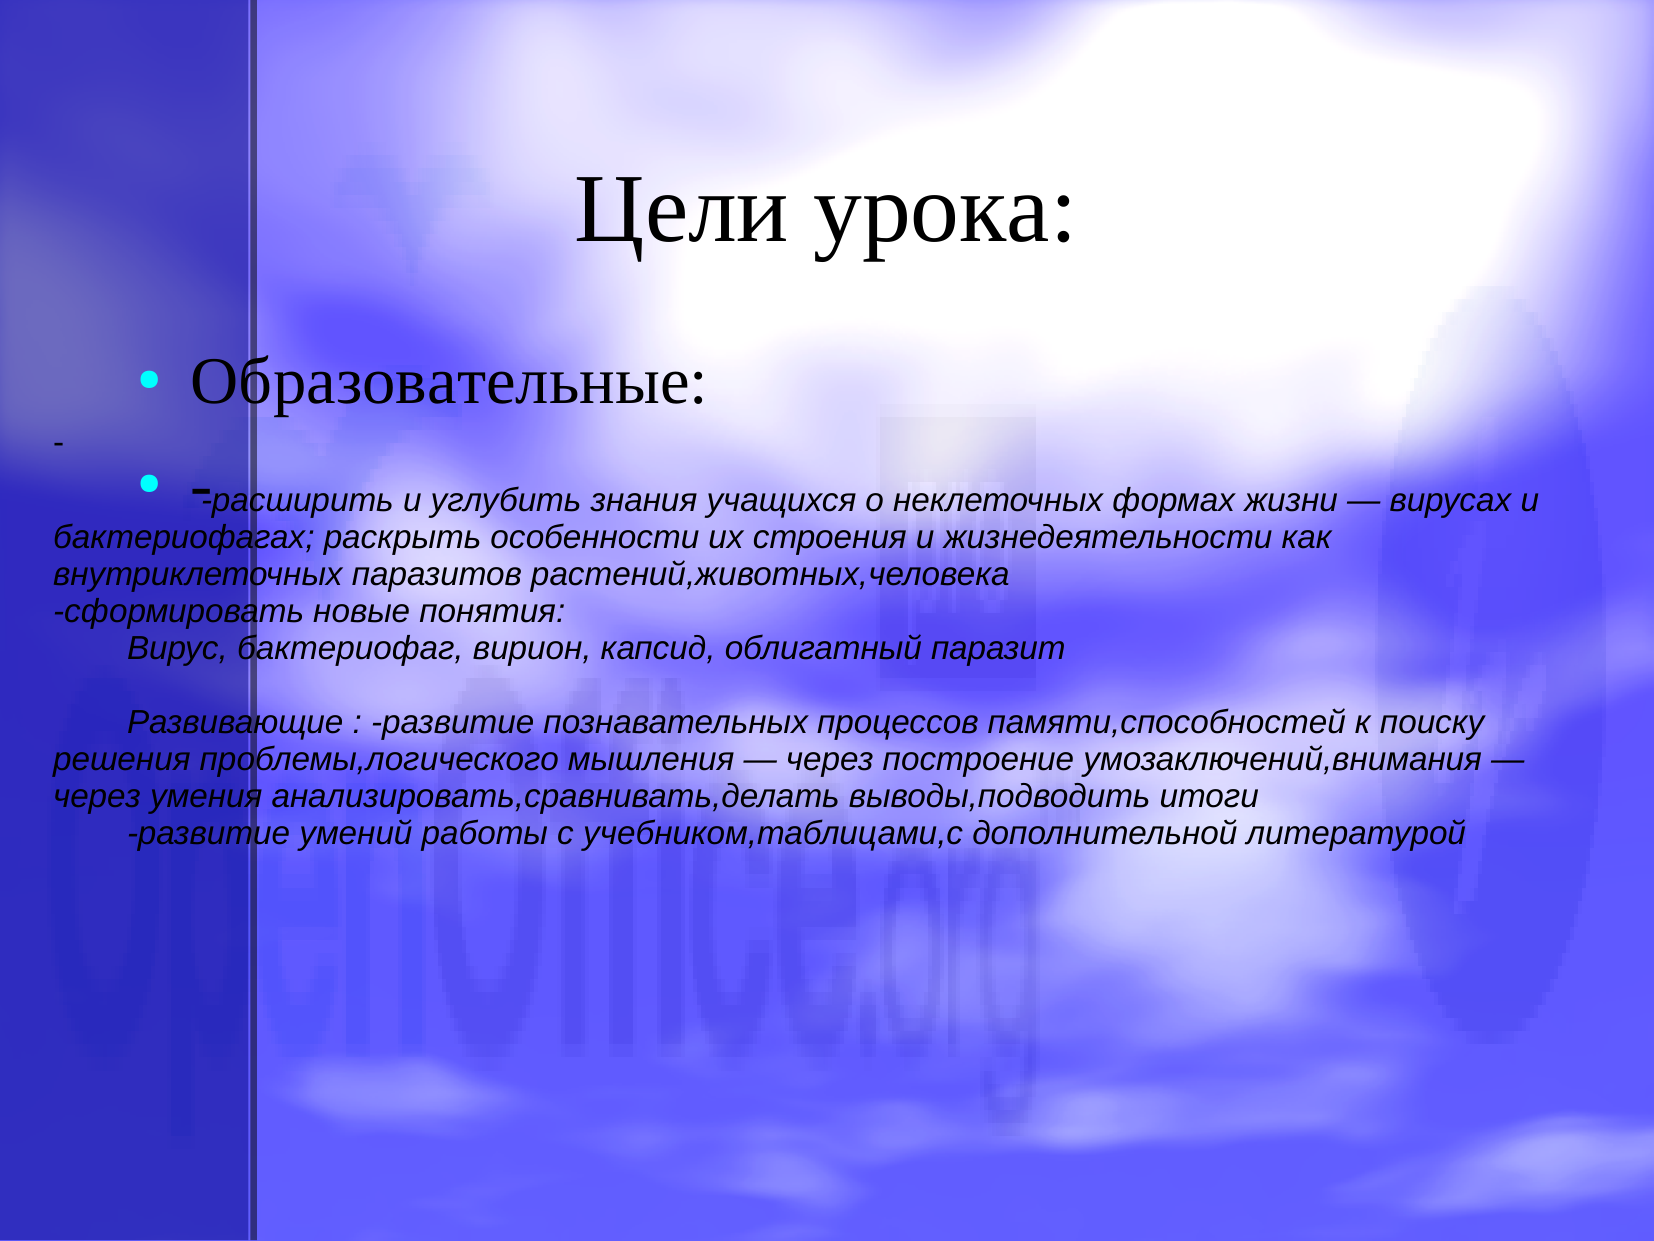

# Цели урока:
Образовательные:
-
-
 -расширить и углубить знания учащихся о неклеточных формах жизни — вирусах и бактериофагах; раскрыть особенности их строения и жизнедеятельности как внутриклеточных паразитов растений,животных,человека
-сформировать новые понятия:
 Вирус, бактериофаг, вирион, капсид, облигатный паразит
 Развивающие : -развитие познавательных процессов памяти,способностей к поиску решения проблемы,логического мышления — через построение умозаключений,внимания — через умения анализировать,сравнивать,делать выводы,подводить итоги
 -развитие умений работы с учебником,таблицами,с дополнительной литературой